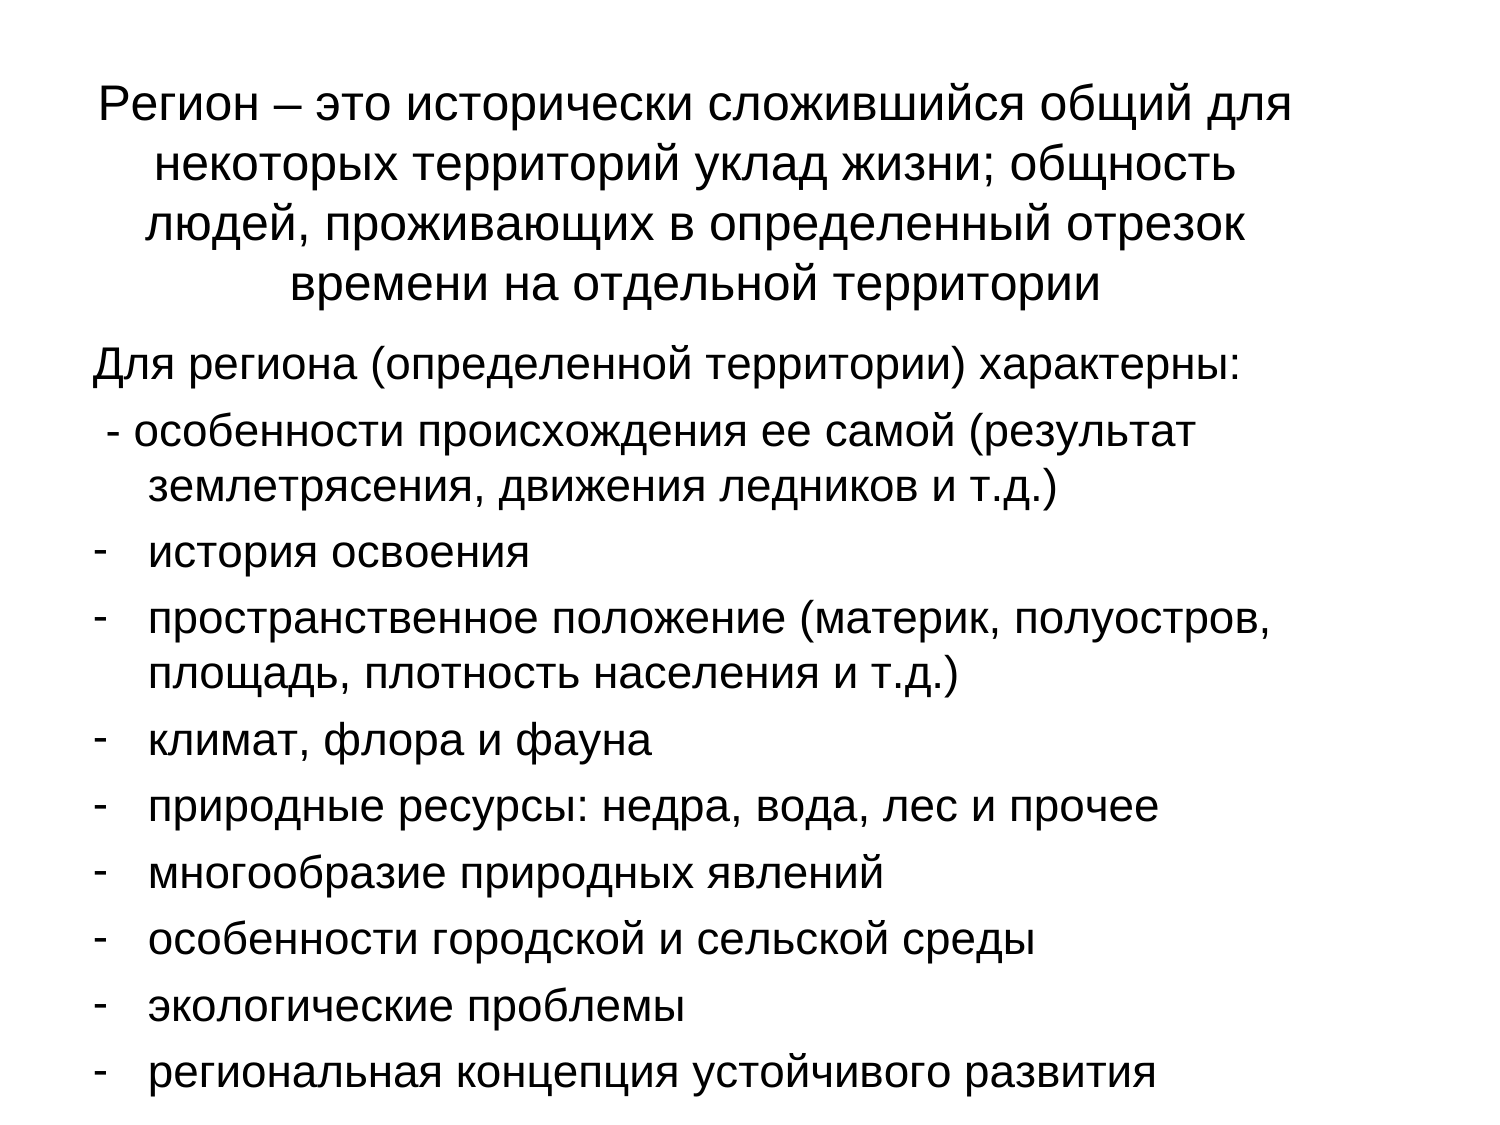

# Регион – это исторически сложившийся общий для некоторых территорий уклад жизни; общность людей, проживающих в определенный отрезок времени на отдельной территории
Для региона (определенной территории) характерны:
 - особенности происхождения ее самой (результат землетрясения, движения ледников и т.д.)
история освоения
пространственное положение (материк, полуостров, площадь, плотность населения и т.д.)
климат, флора и фауна
природные ресурсы: недра, вода, лес и прочее
многообразие природных явлений
особенности городской и сельской среды
экологические проблемы
региональная концепция устойчивого развития